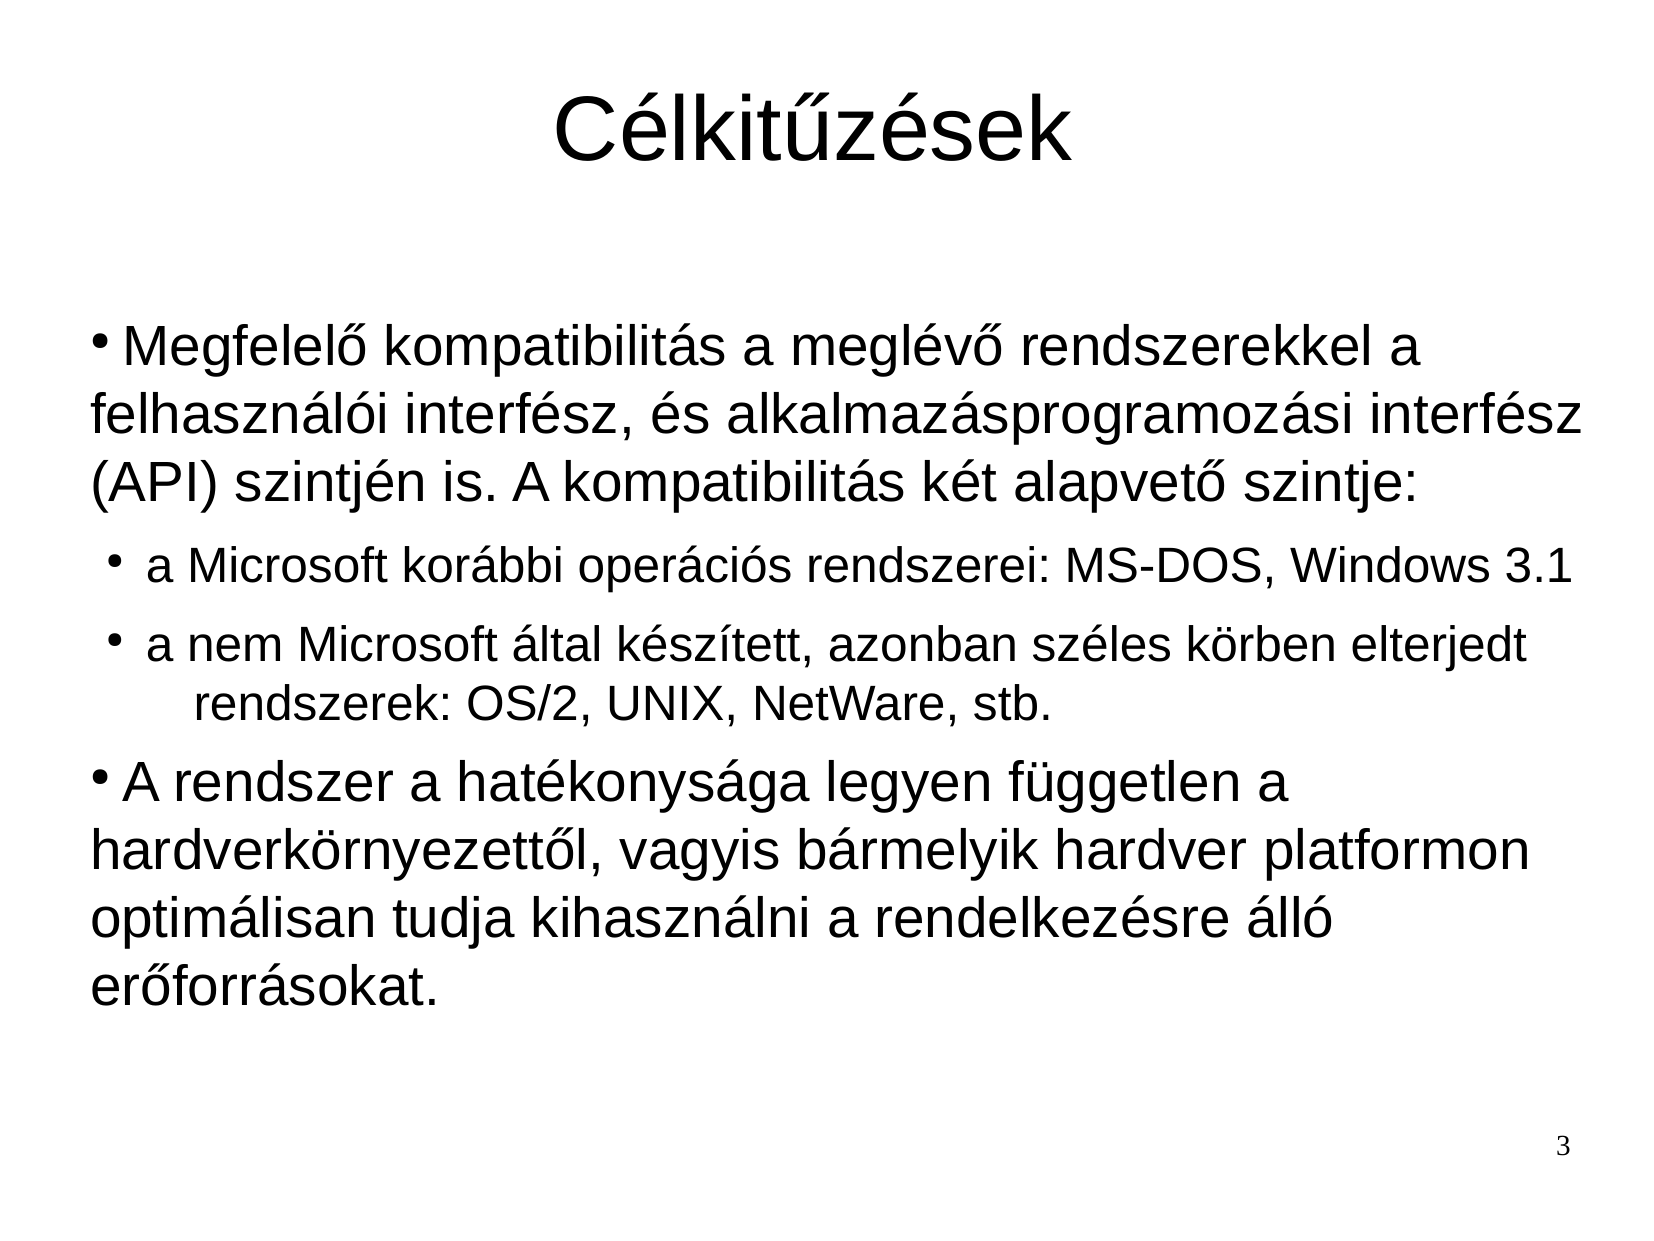

# Célkitűzések
 Megfelelő kompatibilitás a meglévő rendszerekkel a felhasználói interfész, és alkalmazásprogramozási interfész (API) szintjén is. A kompatibilitás két alapvető szintje:
a Microsoft korábbi operációs rendszerei: MS-DOS, Windows 3.1
a nem Microsoft által készített, azonban széles körben elterjedt rendszerek: OS/2, UNIX, NetWare, stb.
 A rendszer a hatékonysága legyen független a hardverkörnyezettől, vagyis bármelyik hardver platformon optimálisan tudja kihasználni a rendelkezésre álló erőforrásokat.
3